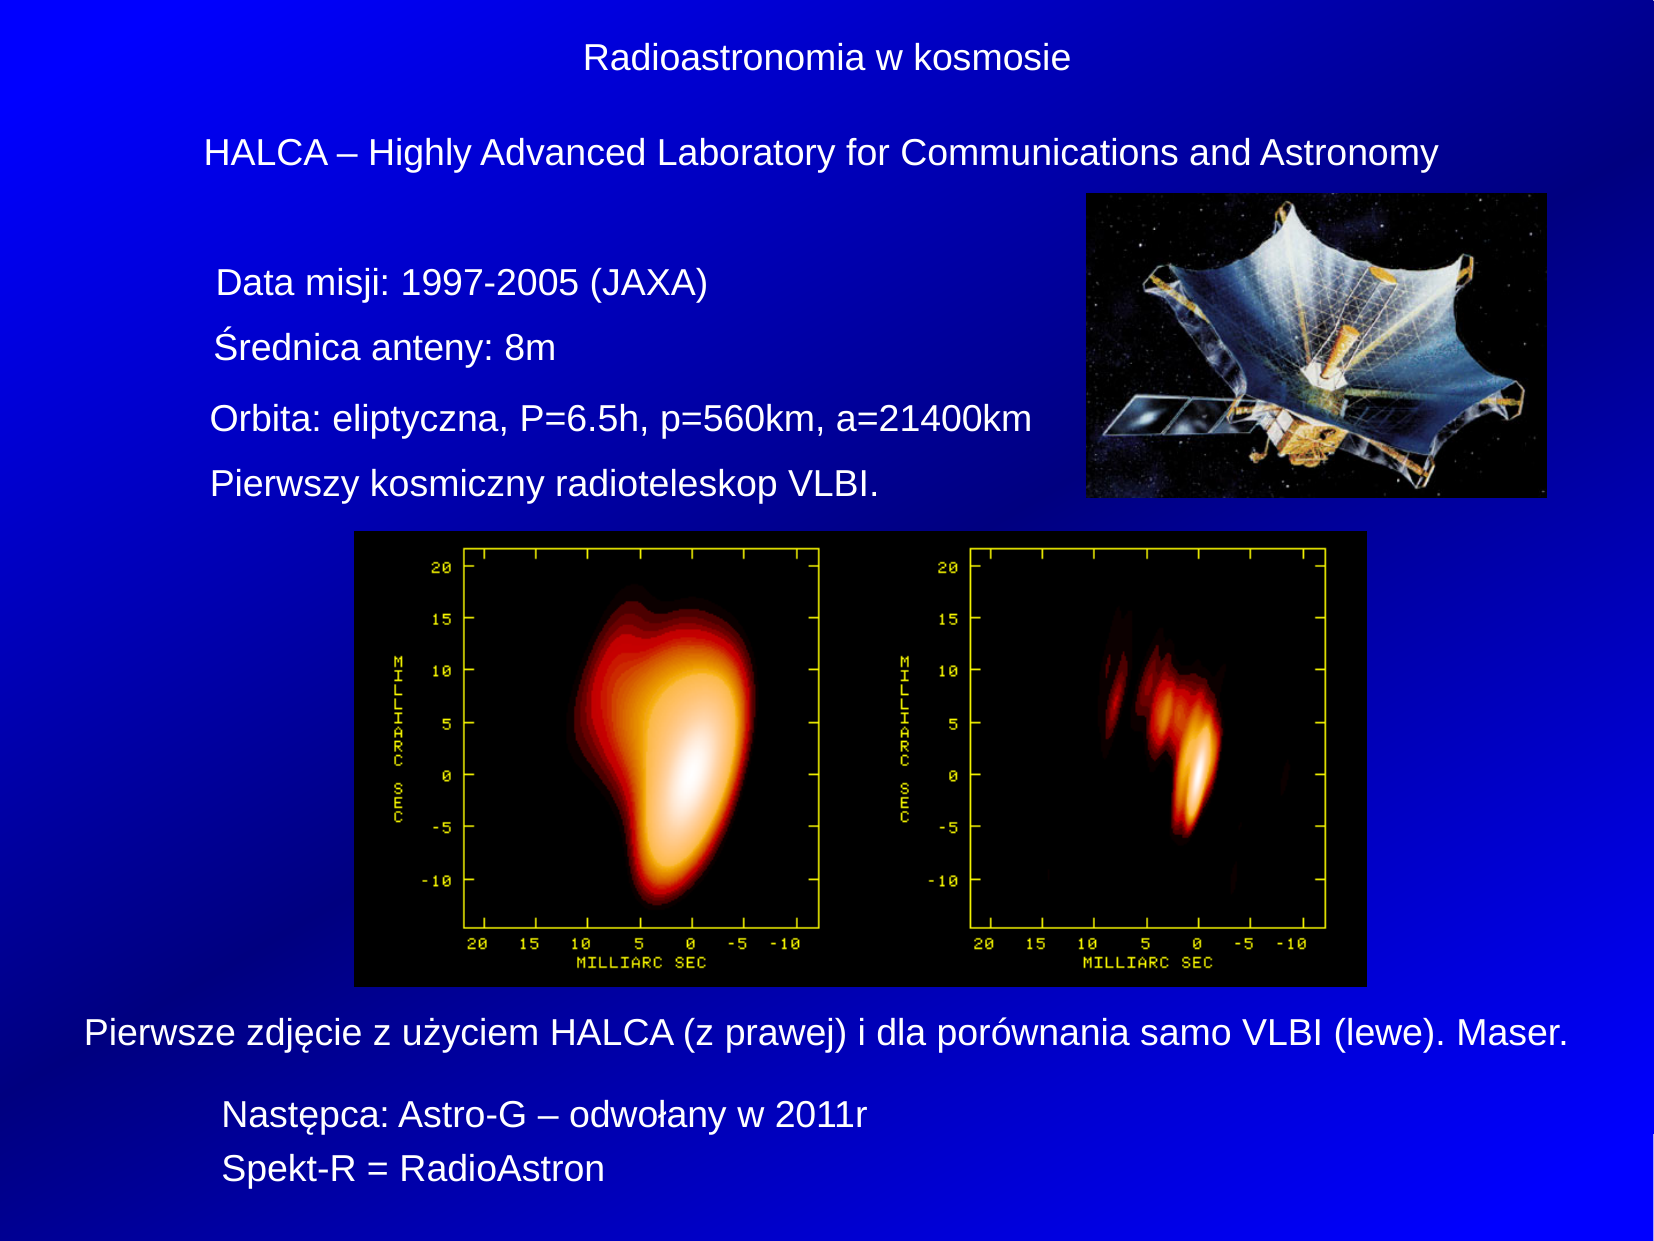

Radioastronomia w kosmosie
HALCA – Highly Advanced Laboratory for Communications and Astronomy
Data misji: 1997-2005 (JAXA)
Średnica anteny: 8m
Orbita: eliptyczna, P=6.5h, p=560km, a=21400km
Pierwszy kosmiczny radioteleskop VLBI.
Pierwsze zdjęcie z użyciem HALCA (z prawej) i dla porównania samo VLBI (lewe). Maser.
Następca: Astro-G – odwołany w 2011r
Spekt-R = RadioAstron